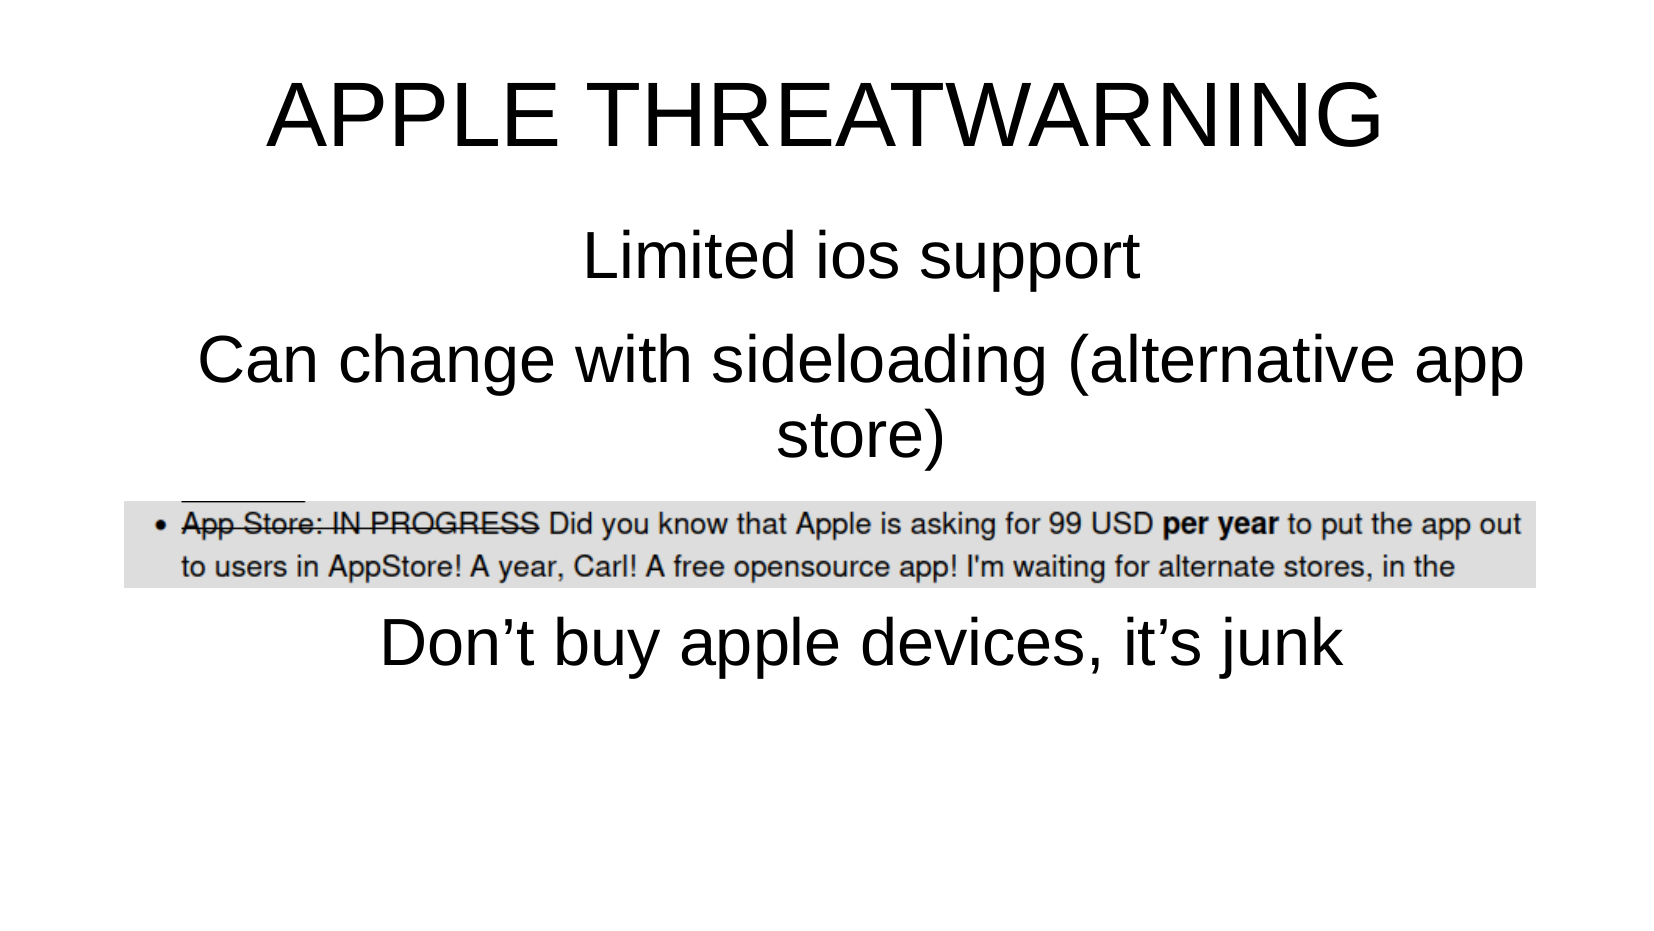

# APPLE THREATWARNING
Limited ios support
Can change with sideloading (alternative app store)
Don’t buy apple devices, it’s junk